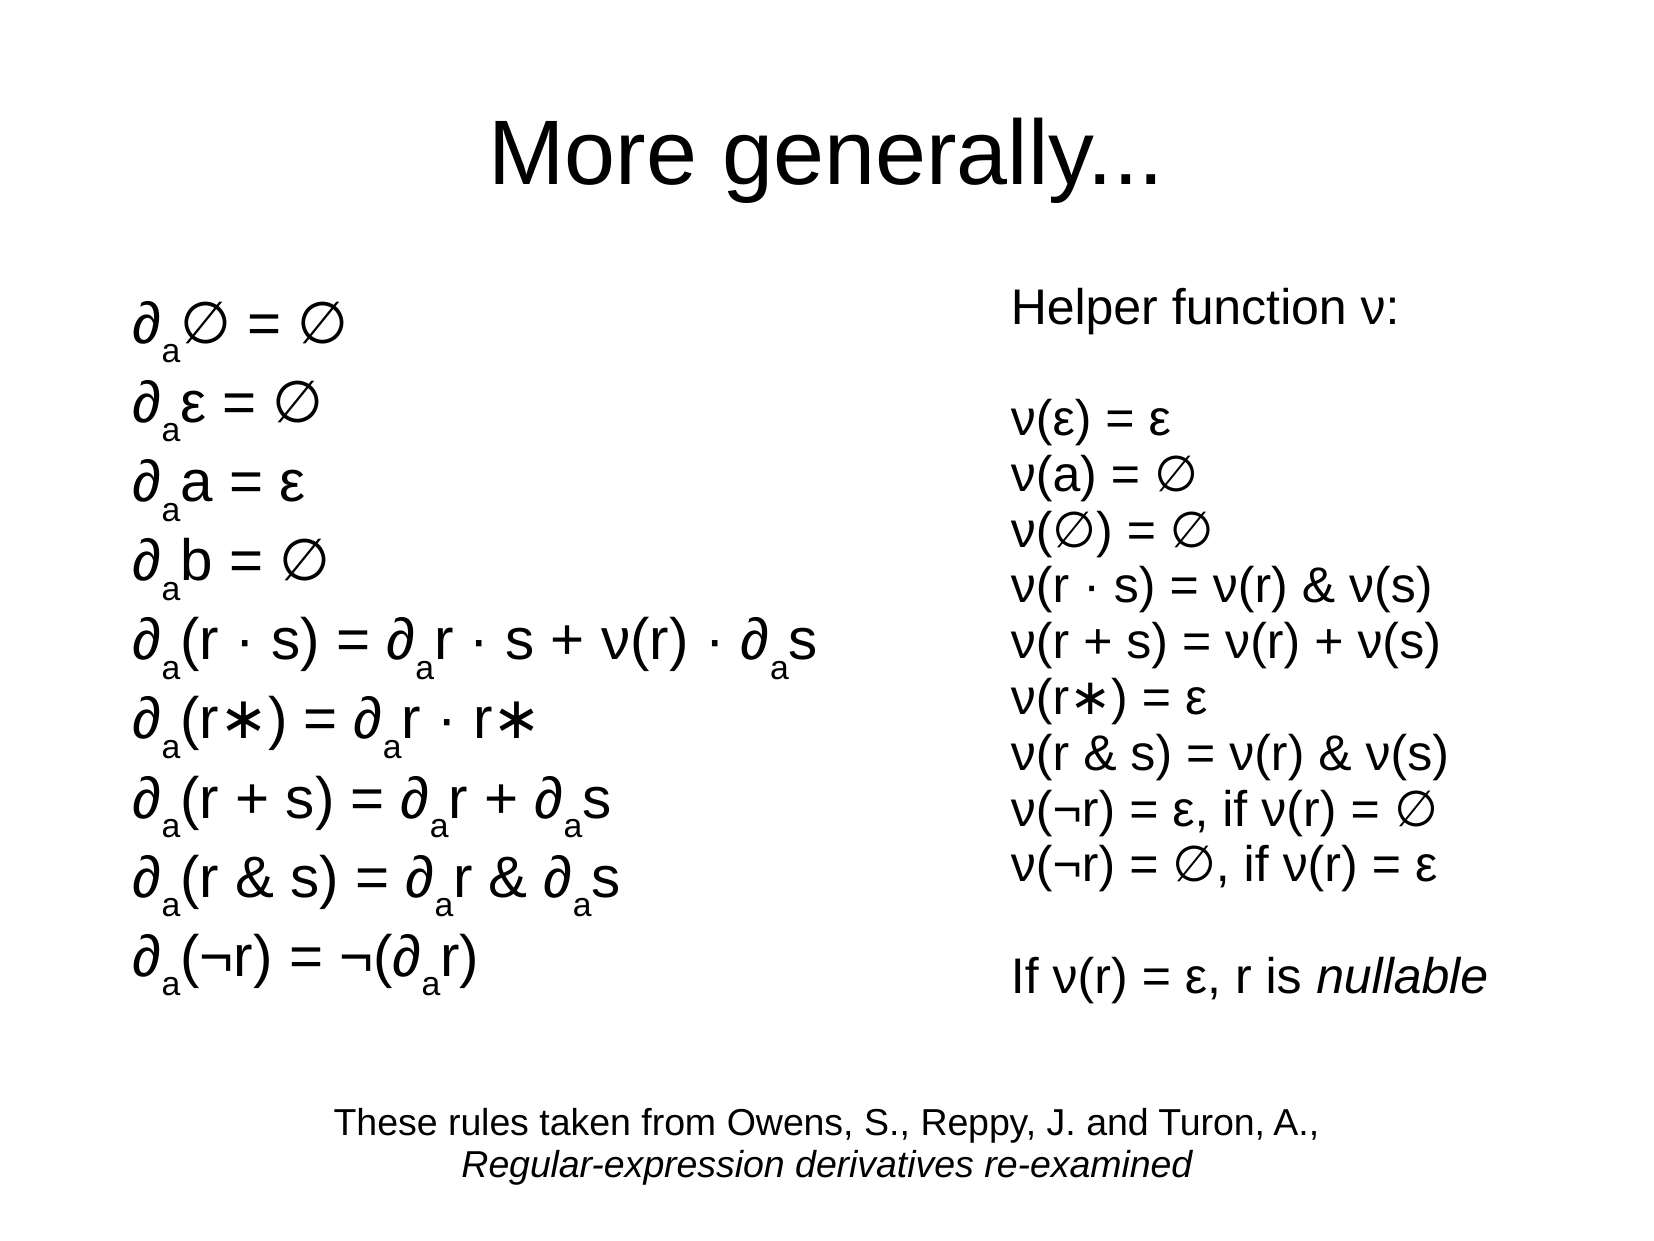

# More generally...
Helper function ν:
ν(ε) = ε
ν(a) = ∅
ν(∅) = ∅
ν(r · s) = ν(r) & ν(s)
ν(r + s) = ν(r) + ν(s)
ν(r∗) = ε
ν(r & s) = ν(r) & ν(s)
ν(¬r) = ε, if ν(r) = ∅
ν(¬r) = ∅, if ν(r) = ε
If ν(r) = ε, r is nullable
∂a∅ = ∅
∂aε = ∅
∂aa = ε
∂ab = ∅
∂a(r · s) = ∂ar · s + ν(r) · ∂as
∂a(r∗) = ∂ar · r∗
∂a(r + s) = ∂ar + ∂as
∂a(r & s) = ∂ar & ∂as
∂a(¬r) = ¬(∂ar)
These rules taken from Owens, S., Reppy, J. and Turon, A.,
Regular-expression derivatives re-examined